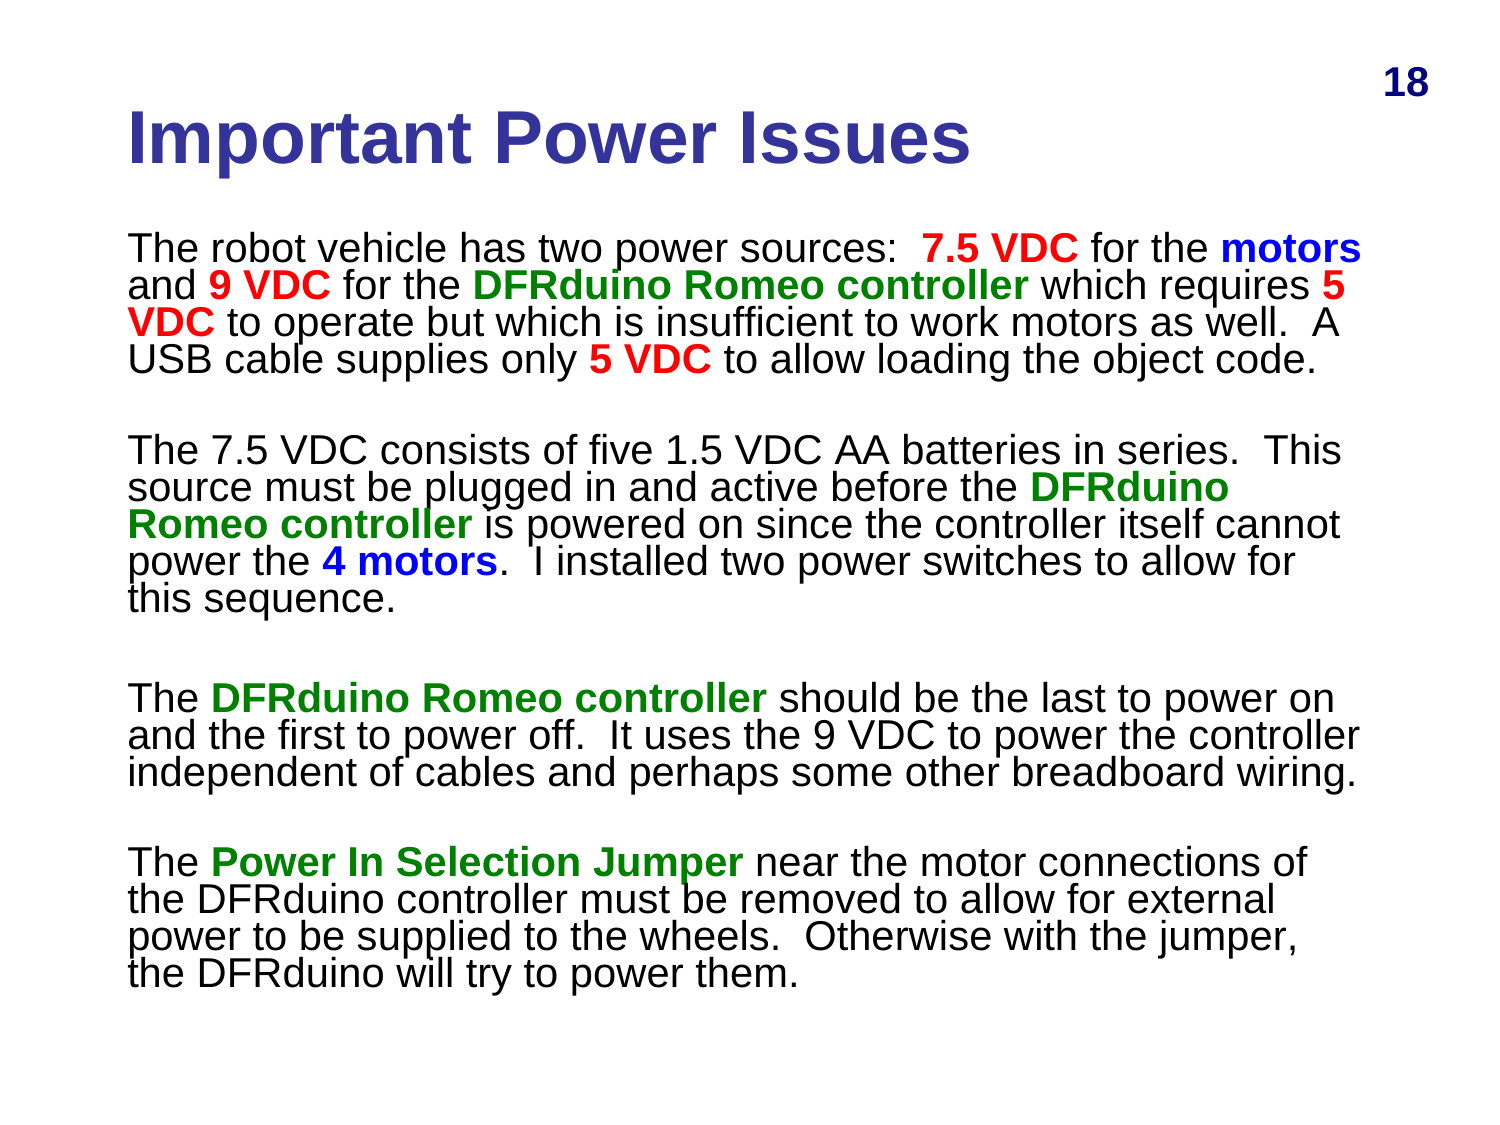

18
# Important Power Issues
The robot vehicle has two power sources: 7.5 VDC for the motors and 9 VDC for the DFRduino Romeo controller which requires 5 VDC to operate but which is insufficient to work motors as well. A USB cable supplies only 5 VDC to allow loading the object code.
The 7.5 VDC consists of five 1.5 VDC AA batteries in series. This source must be plugged in and active before the DFRduino Romeo controller is powered on since the controller itself cannot power the 4 motors. I installed two power switches to allow for this sequence.
The DFRduino Romeo controller should be the last to power on and the first to power off. It uses the 9 VDC to power the controller independent of cables and perhaps some other breadboard wiring.
The Power In Selection Jumper near the motor connections of the DFRduino controller must be removed to allow for external power to be supplied to the wheels. Otherwise with the jumper, the DFRduino will try to power them.